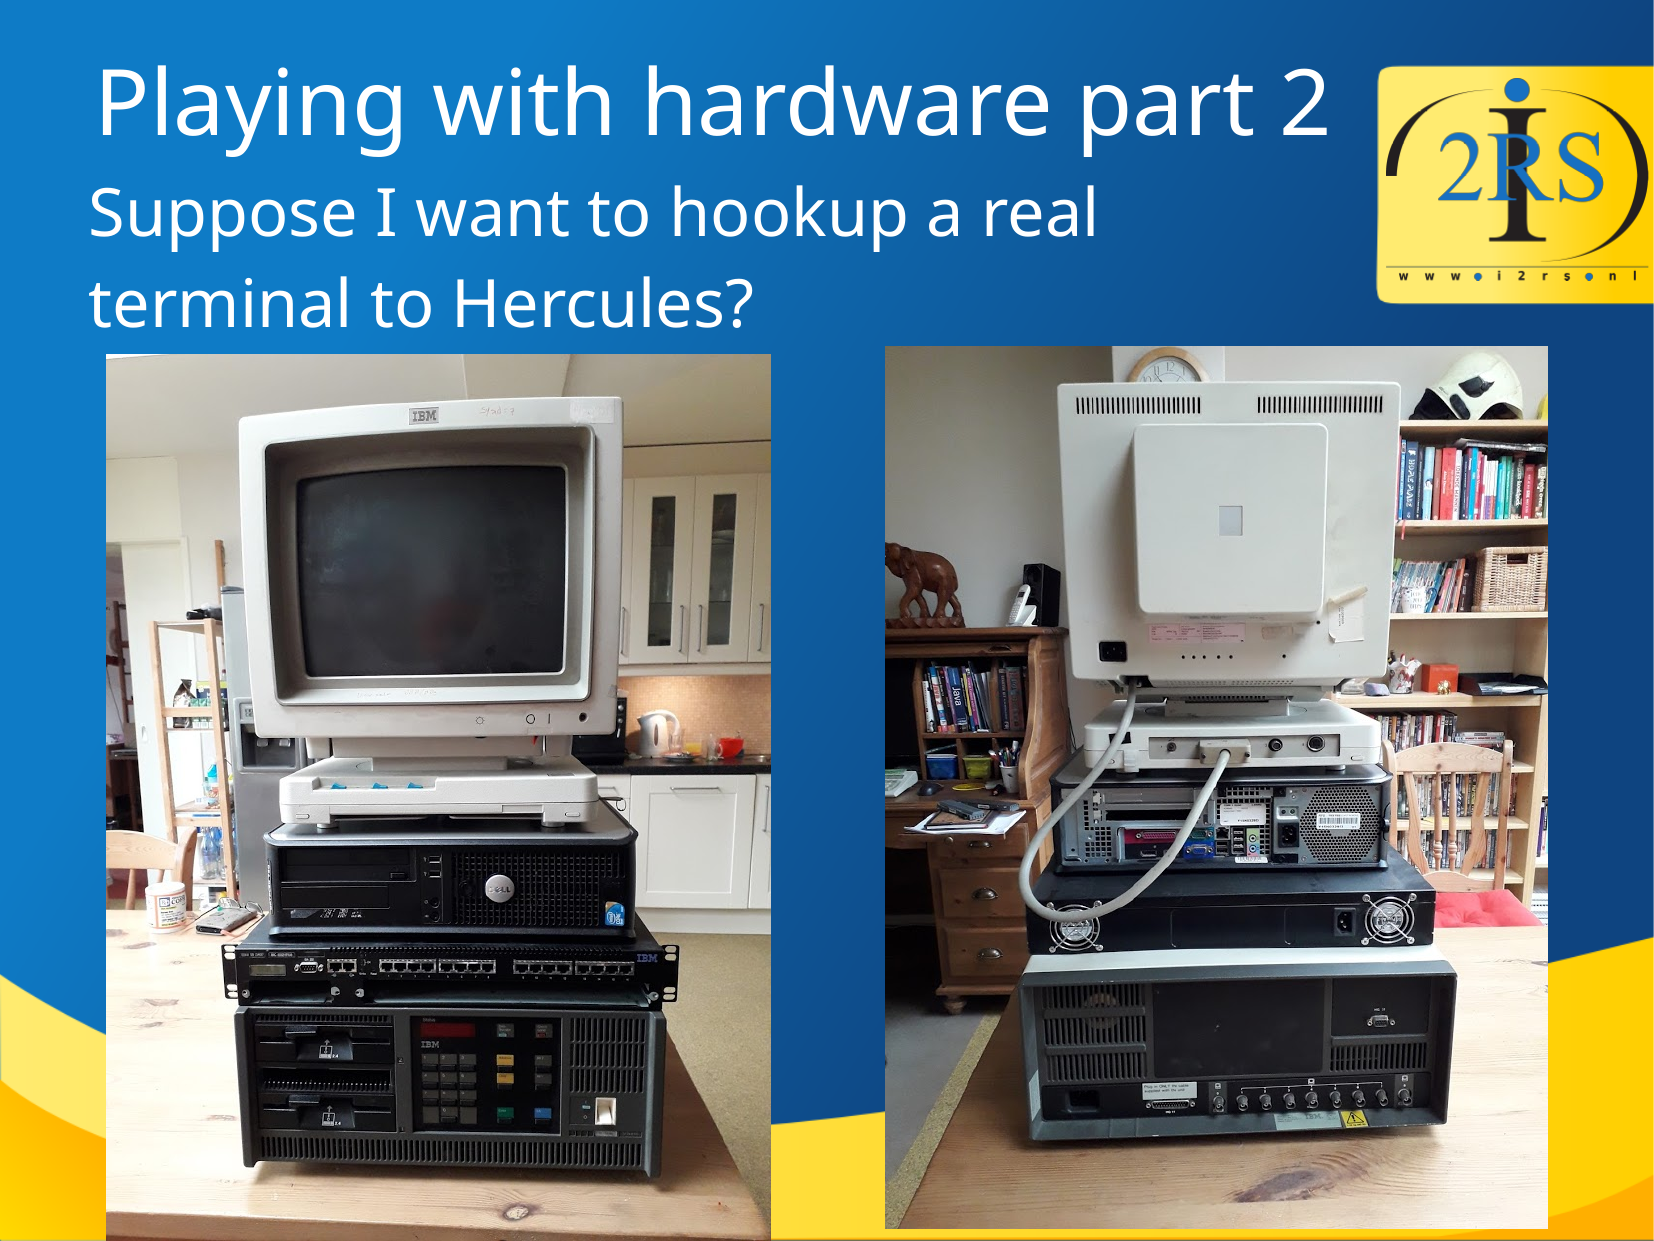

# Playing with hardware part 2
Suppose I want to hookup a real
terminal to Hercules?